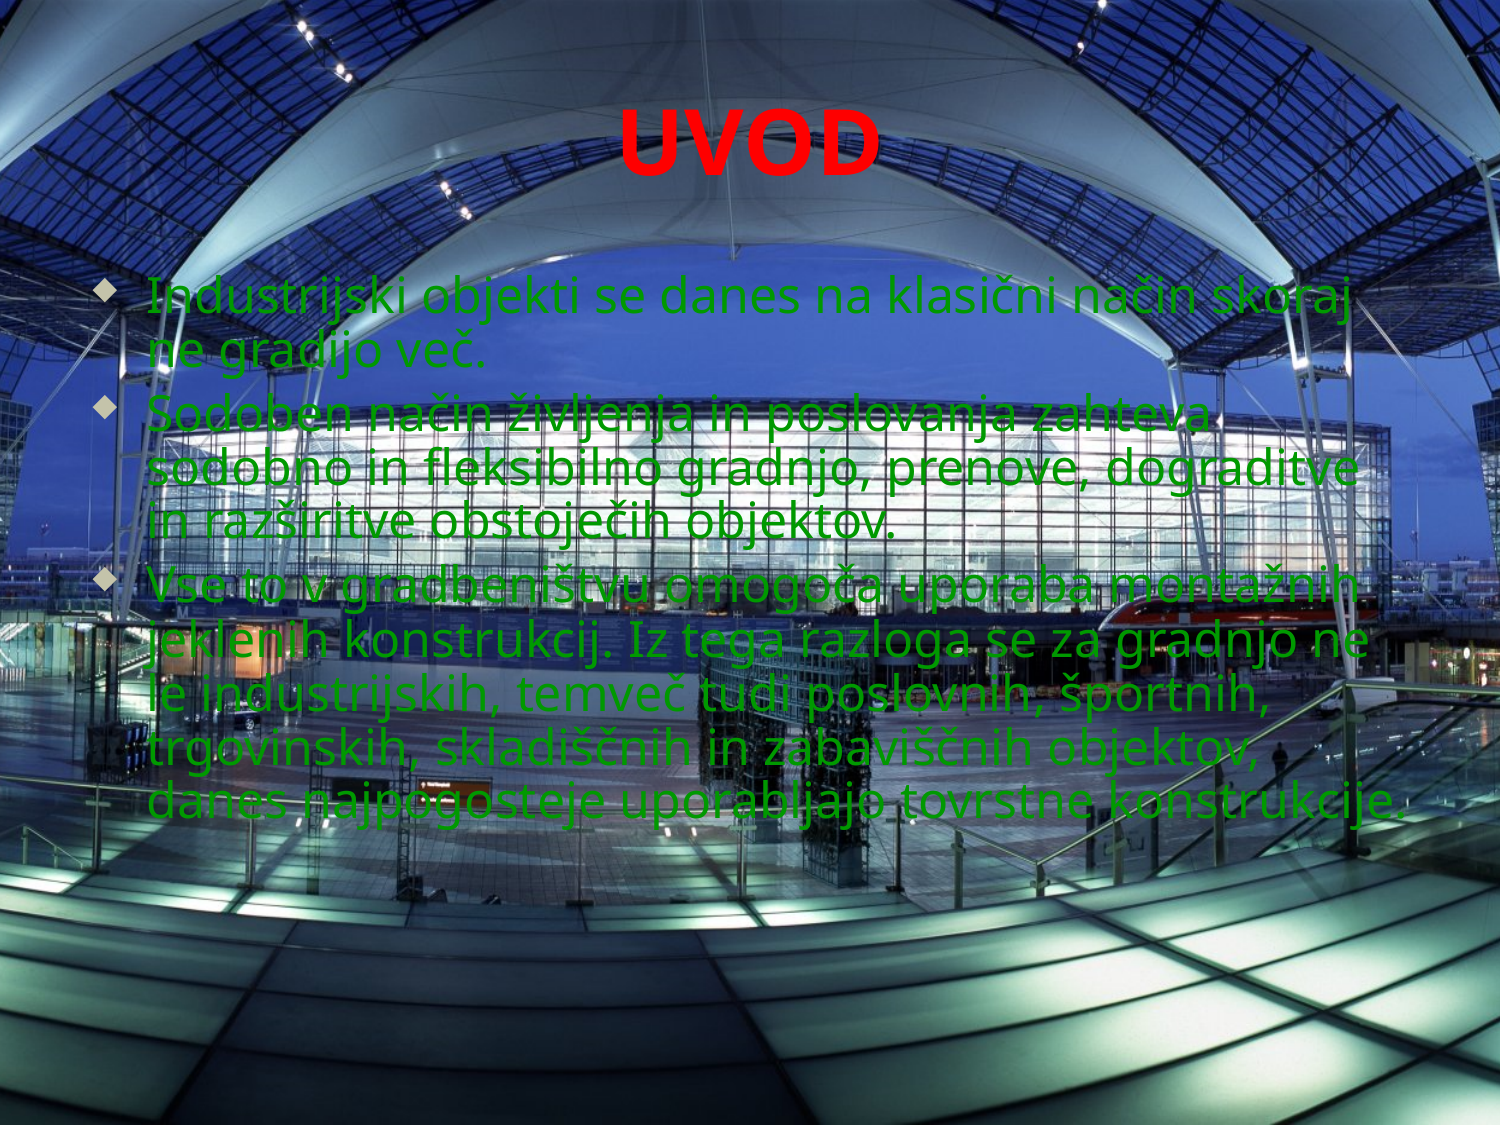

# UVOD
Industrijski objekti se danes na klasični način skoraj ne gradijo več.
Sodoben način življenja in poslovanja zahteva sodobno in fleksibilno gradnjo, prenove, dograditve in razširitve obstoječih objektov.
Vse to v gradbeništvu omogoča uporaba montažnih jeklenih konstrukcij. Iz tega razloga se za gradnjo ne le industrijskih, temveč tudi poslovnih, športnih, trgovinskih, skladiščnih in zabaviščnih objektov, danes najpogosteje uporabljajo tovrstne konstrukcije.